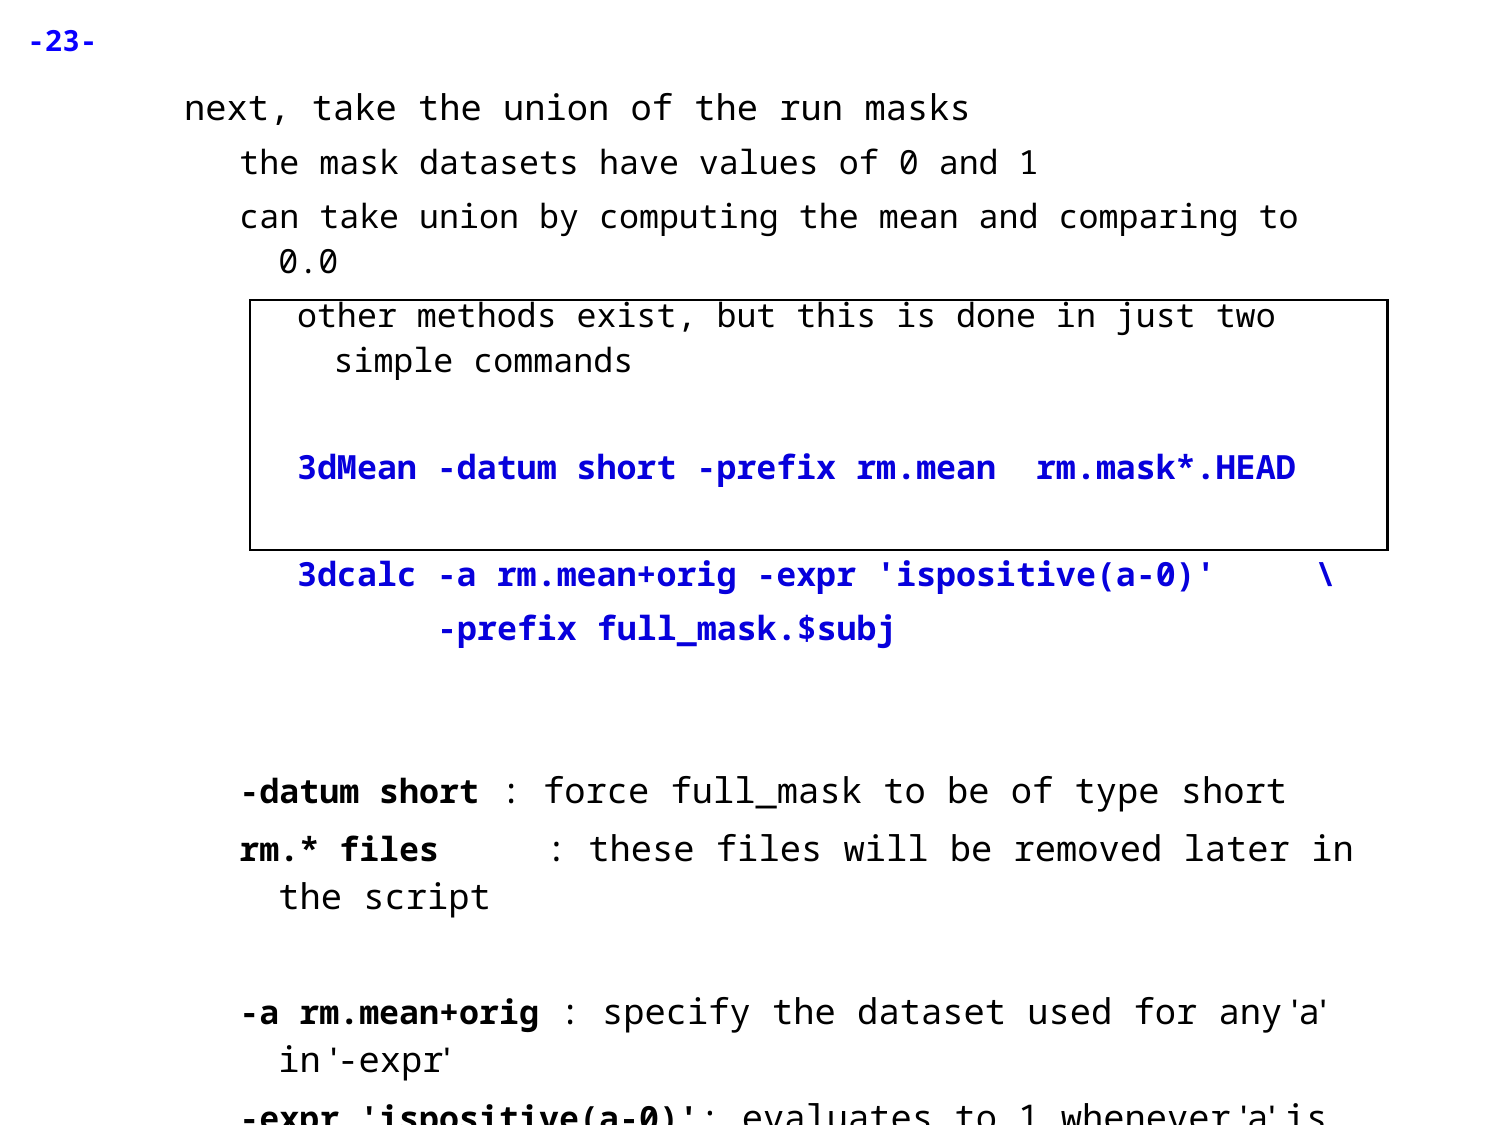

# next, take the union of the run masks
the mask datasets have values of 0 and 1
can take union by computing the mean and comparing to 0.0
other methods exist, but this is done in just two simple commands
3dMean -datum short -prefix rm.mean rm.mask*.HEAD
3dcalc -a rm.mean+orig -expr 'ispositive(a-0)' \
 -prefix full_mask.$subj
-datum short : force full_mask to be of type short
rm.* files : these files will be removed later in the script
-a rm.mean+orig : specify the dataset used for any 'a' in '-expr'
-expr 'ispositive(a-0)': evaluates to 1 whenever 'a' is positive
note that the comparison to 0 can be changed
0.99 would create an intersection mask
0.49 would mean at least half of the masks are set